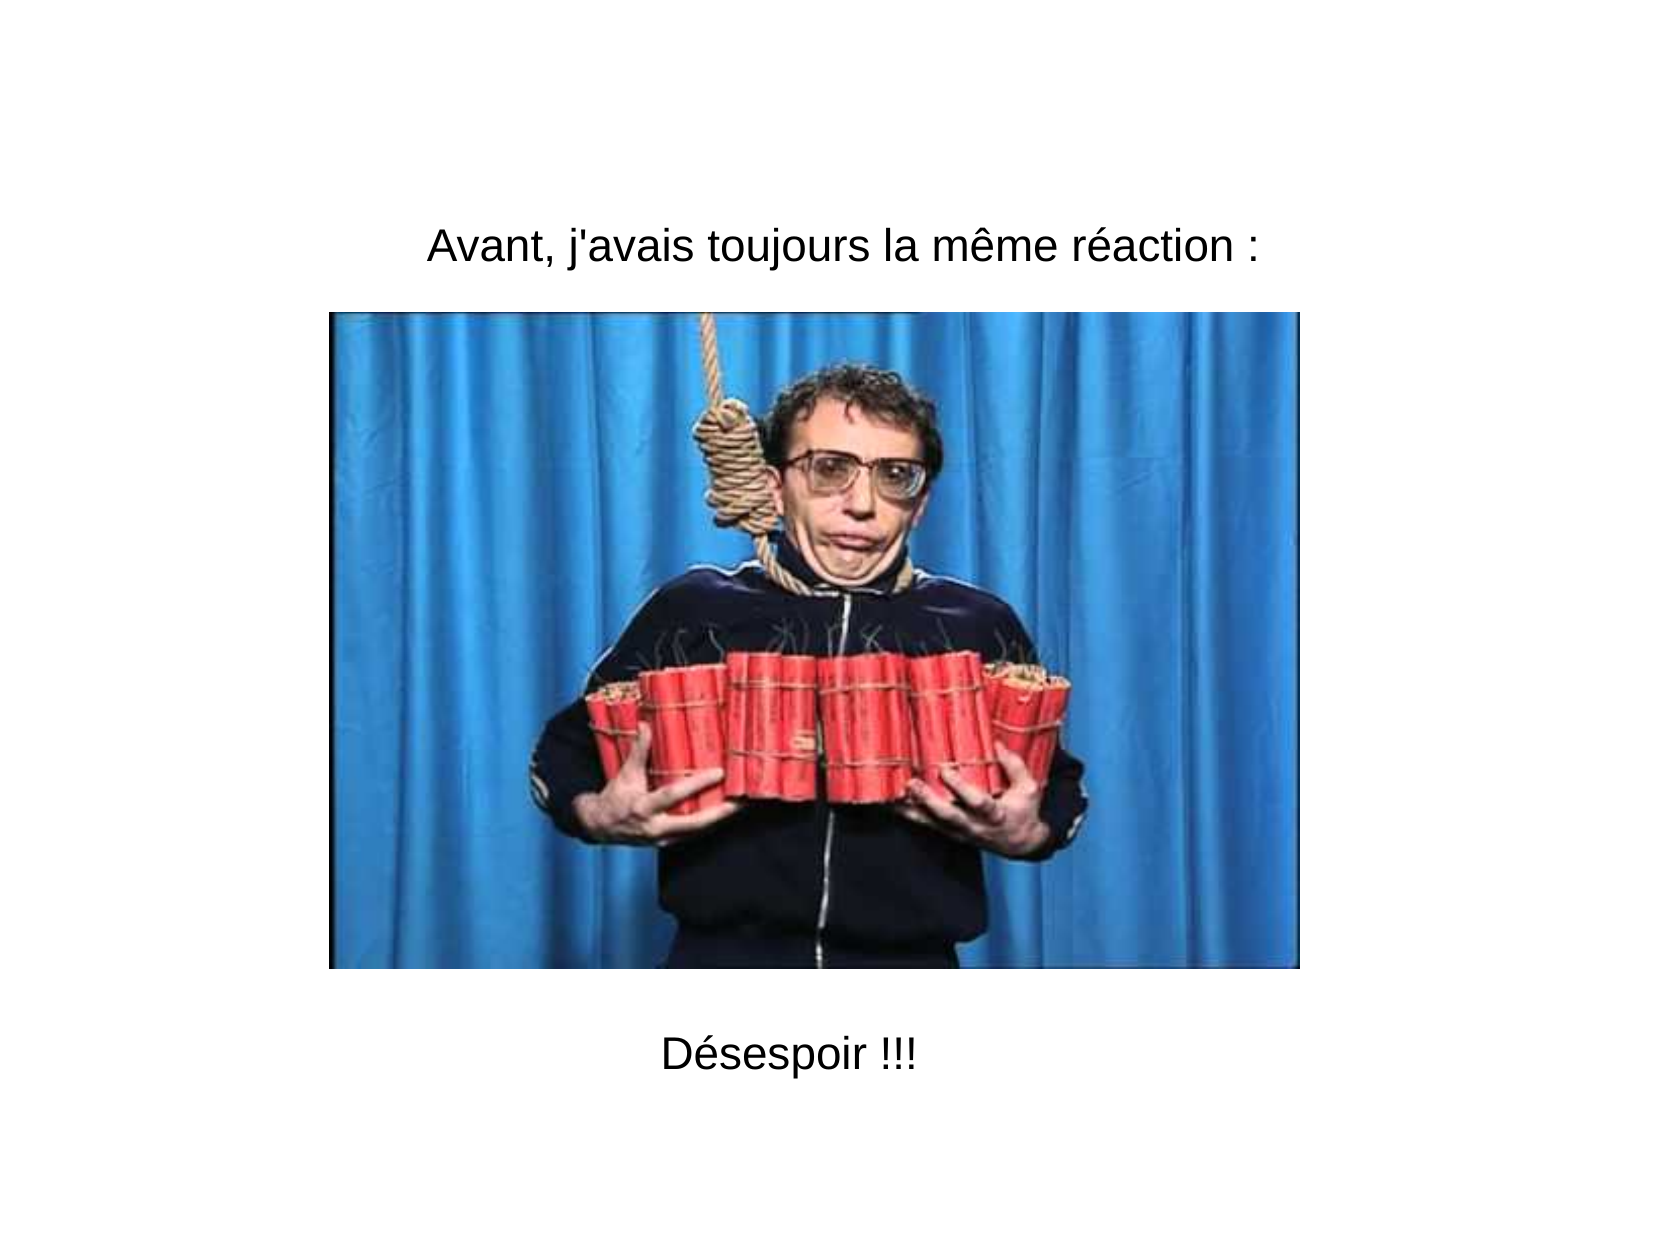

Avant, j'avais toujours la même réaction :
Désespoir !!!